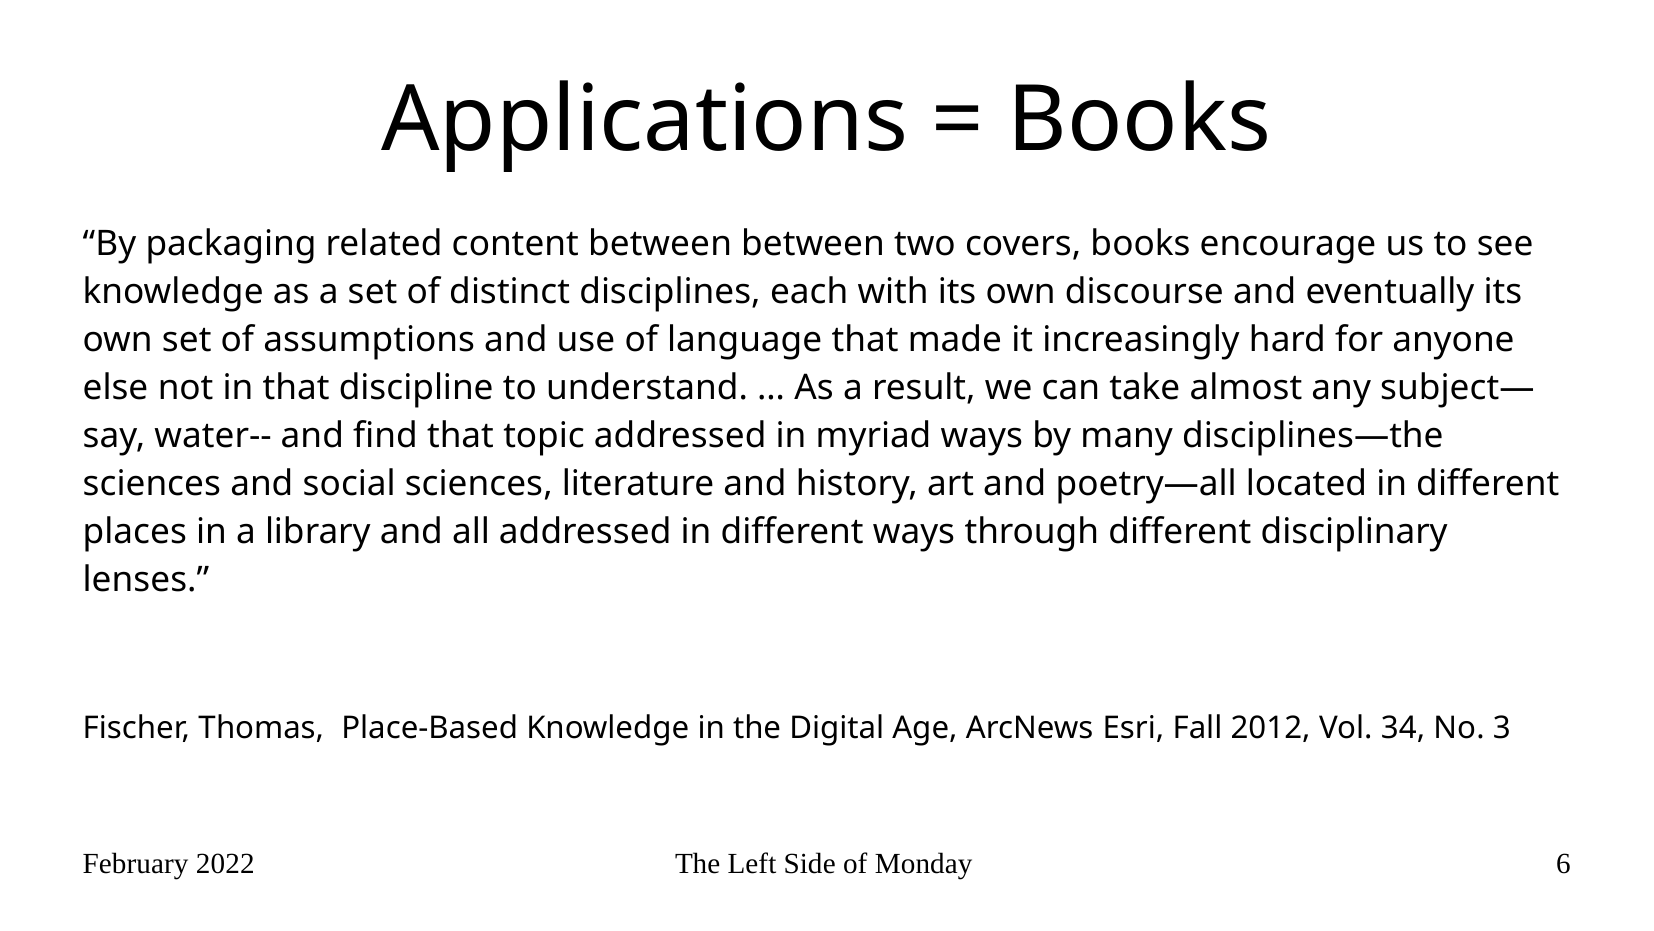

# Applications = Books
“By packaging related content between between two covers, books encourage us to see knowledge as a set of distinct disciplines, each with its own discourse and eventually its own set of assumptions and use of language that made it increasingly hard for anyone else not in that discipline to understand. … As a result, we can take almost any subject—say, water-- and find that topic addressed in myriad ways by many disciplines—the sciences and social sciences, literature and history, art and poetry—all located in different places in a library and all addressed in different ways through different disciplinary lenses.”
Fischer, Thomas, Place-Based Knowledge in the Digital Age, ArcNews Esri, Fall 2012, Vol. 34, No. 3
February 2022
The Left Side of Monday
6